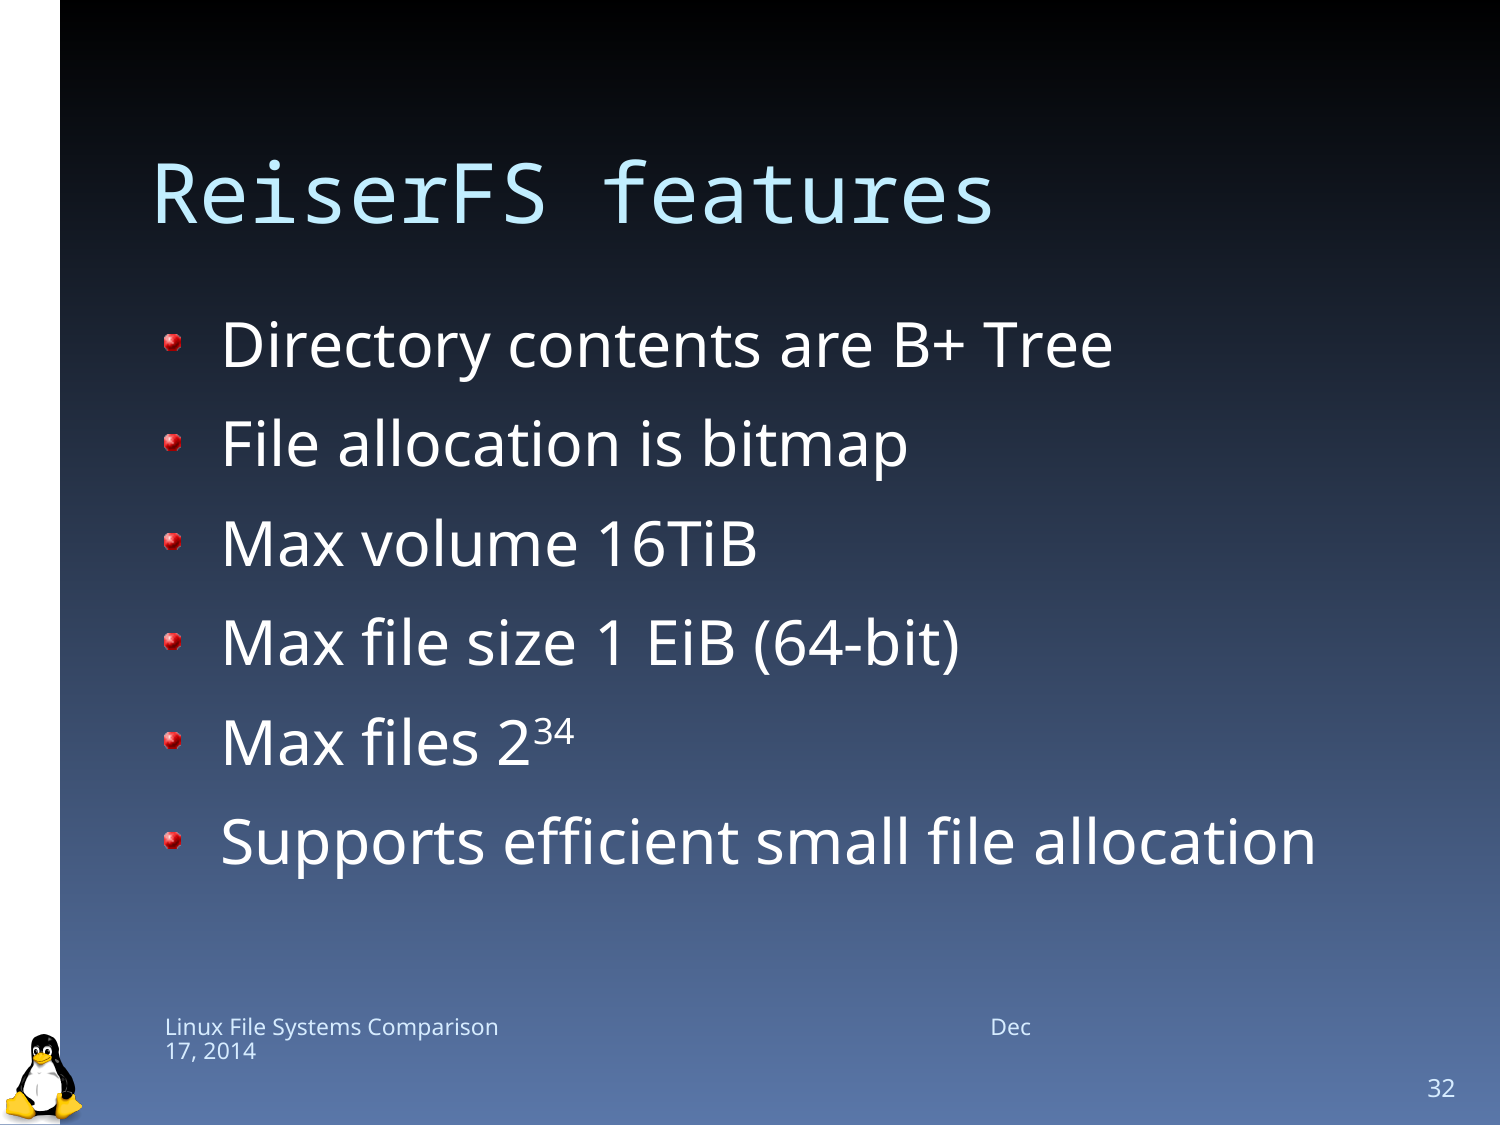

# ReiserFS features
Directory contents are B+ Tree
File allocation is bitmap
Max volume 16TiB
Max file size 1 EiB (64-bit)
Max files 234
Supports efficient small file allocation
Linux File Systems Comparison Dec 17, 2014
Dec 17, 2014
32